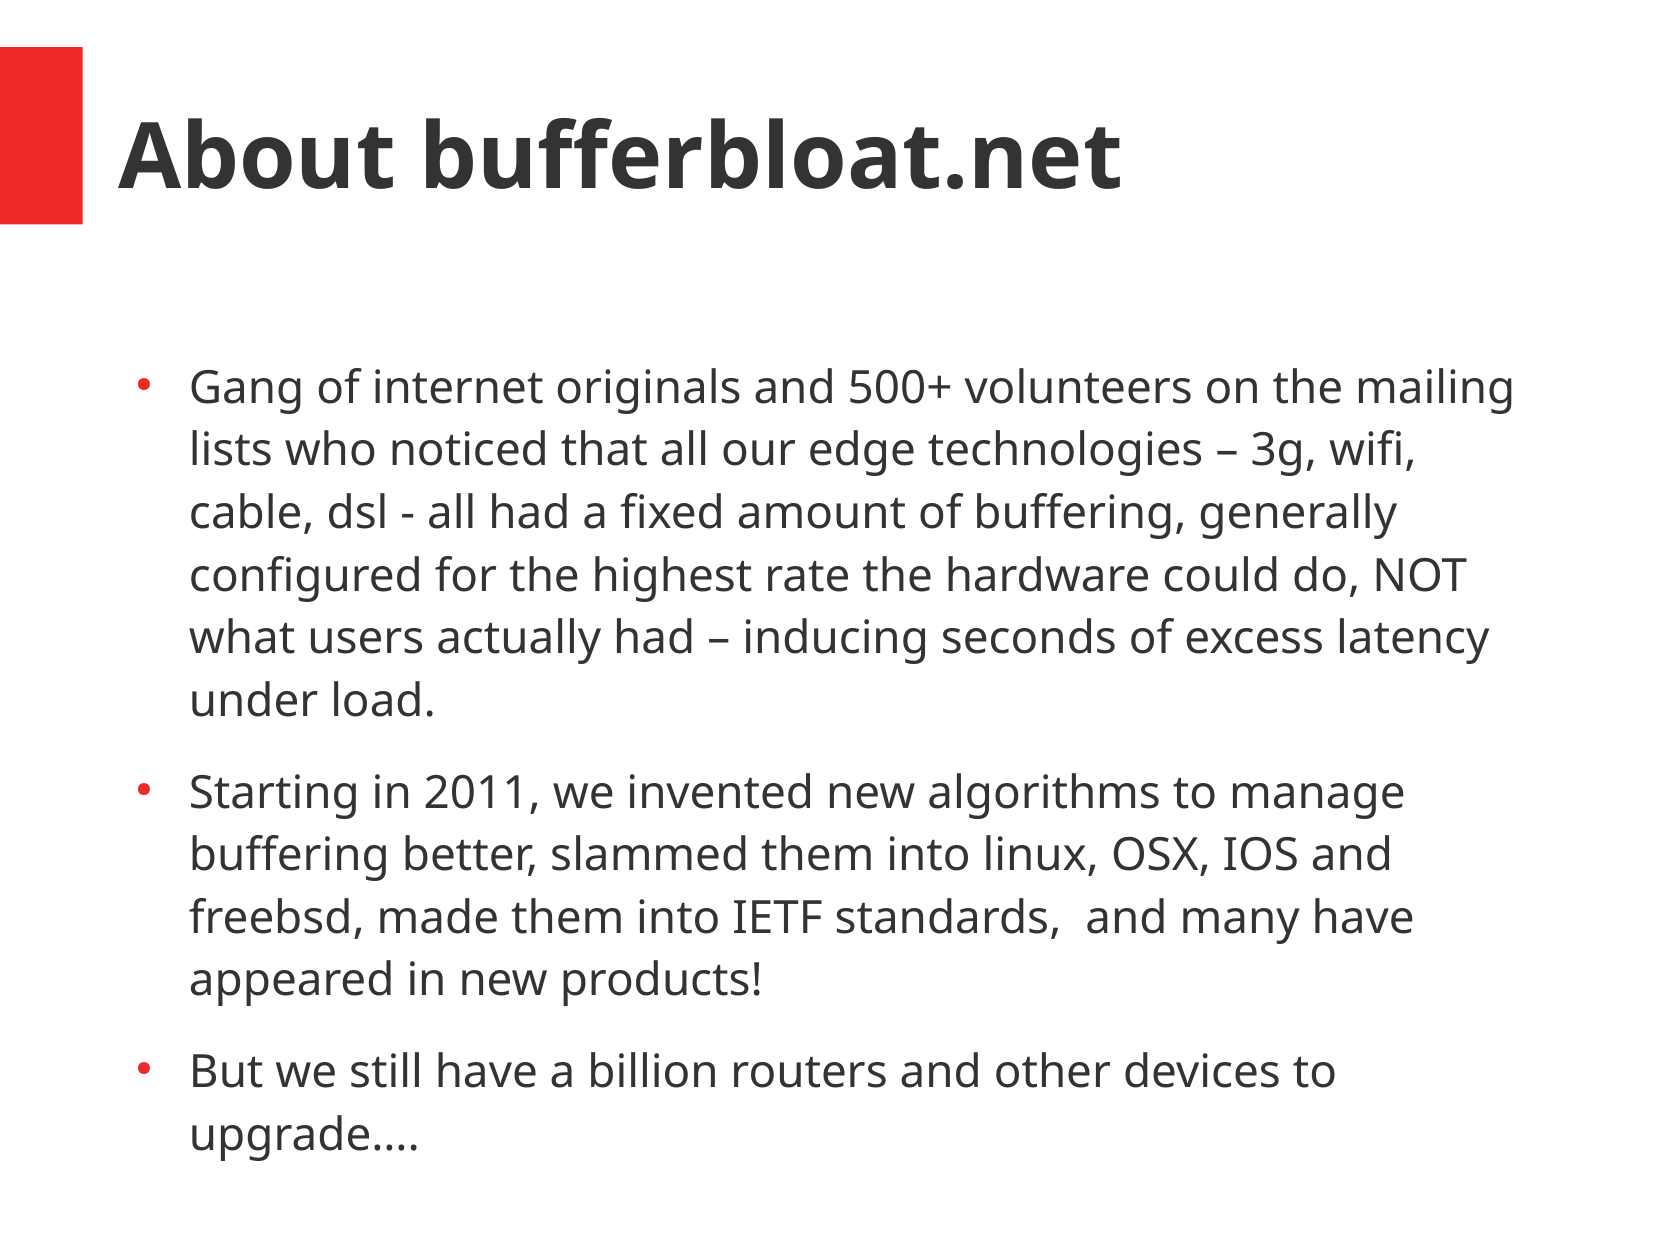

# About bufferbloat.net
Gang of internet originals and 500+ volunteers on the mailing lists who noticed that all our edge technologies – 3g, wifi, cable, dsl - all had a fixed amount of buffering, generally configured for the highest rate the hardware could do, NOT what users actually had – inducing seconds of excess latency under load.
Starting in 2011, we invented new algorithms to manage buffering better, slammed them into linux, OSX, IOS and freebsd, made them into IETF standards, and many have appeared in new products!
But we still have a billion routers and other devices to upgrade….